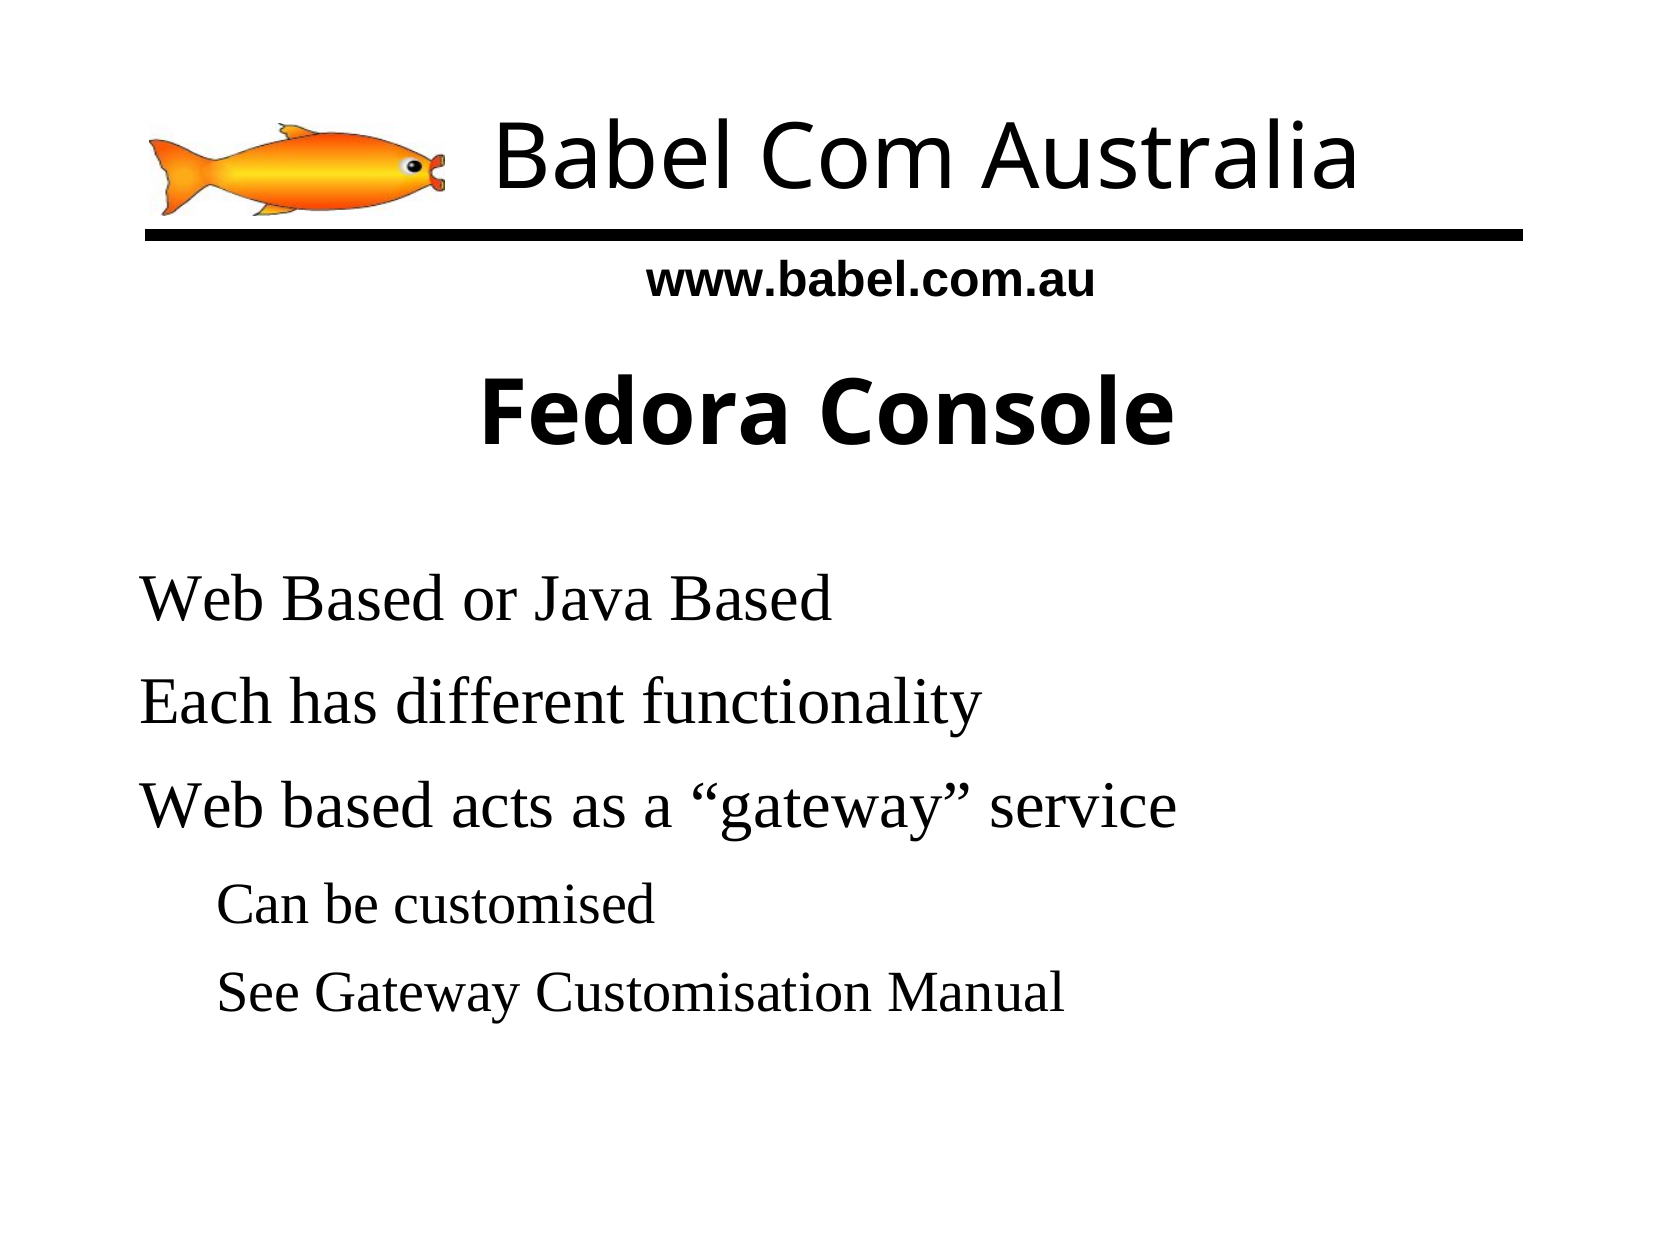

# Fedora Console
Web Based or Java Based
Each has different functionality
Web based acts as a “gateway” service
Can be customised
See Gateway Customisation Manual